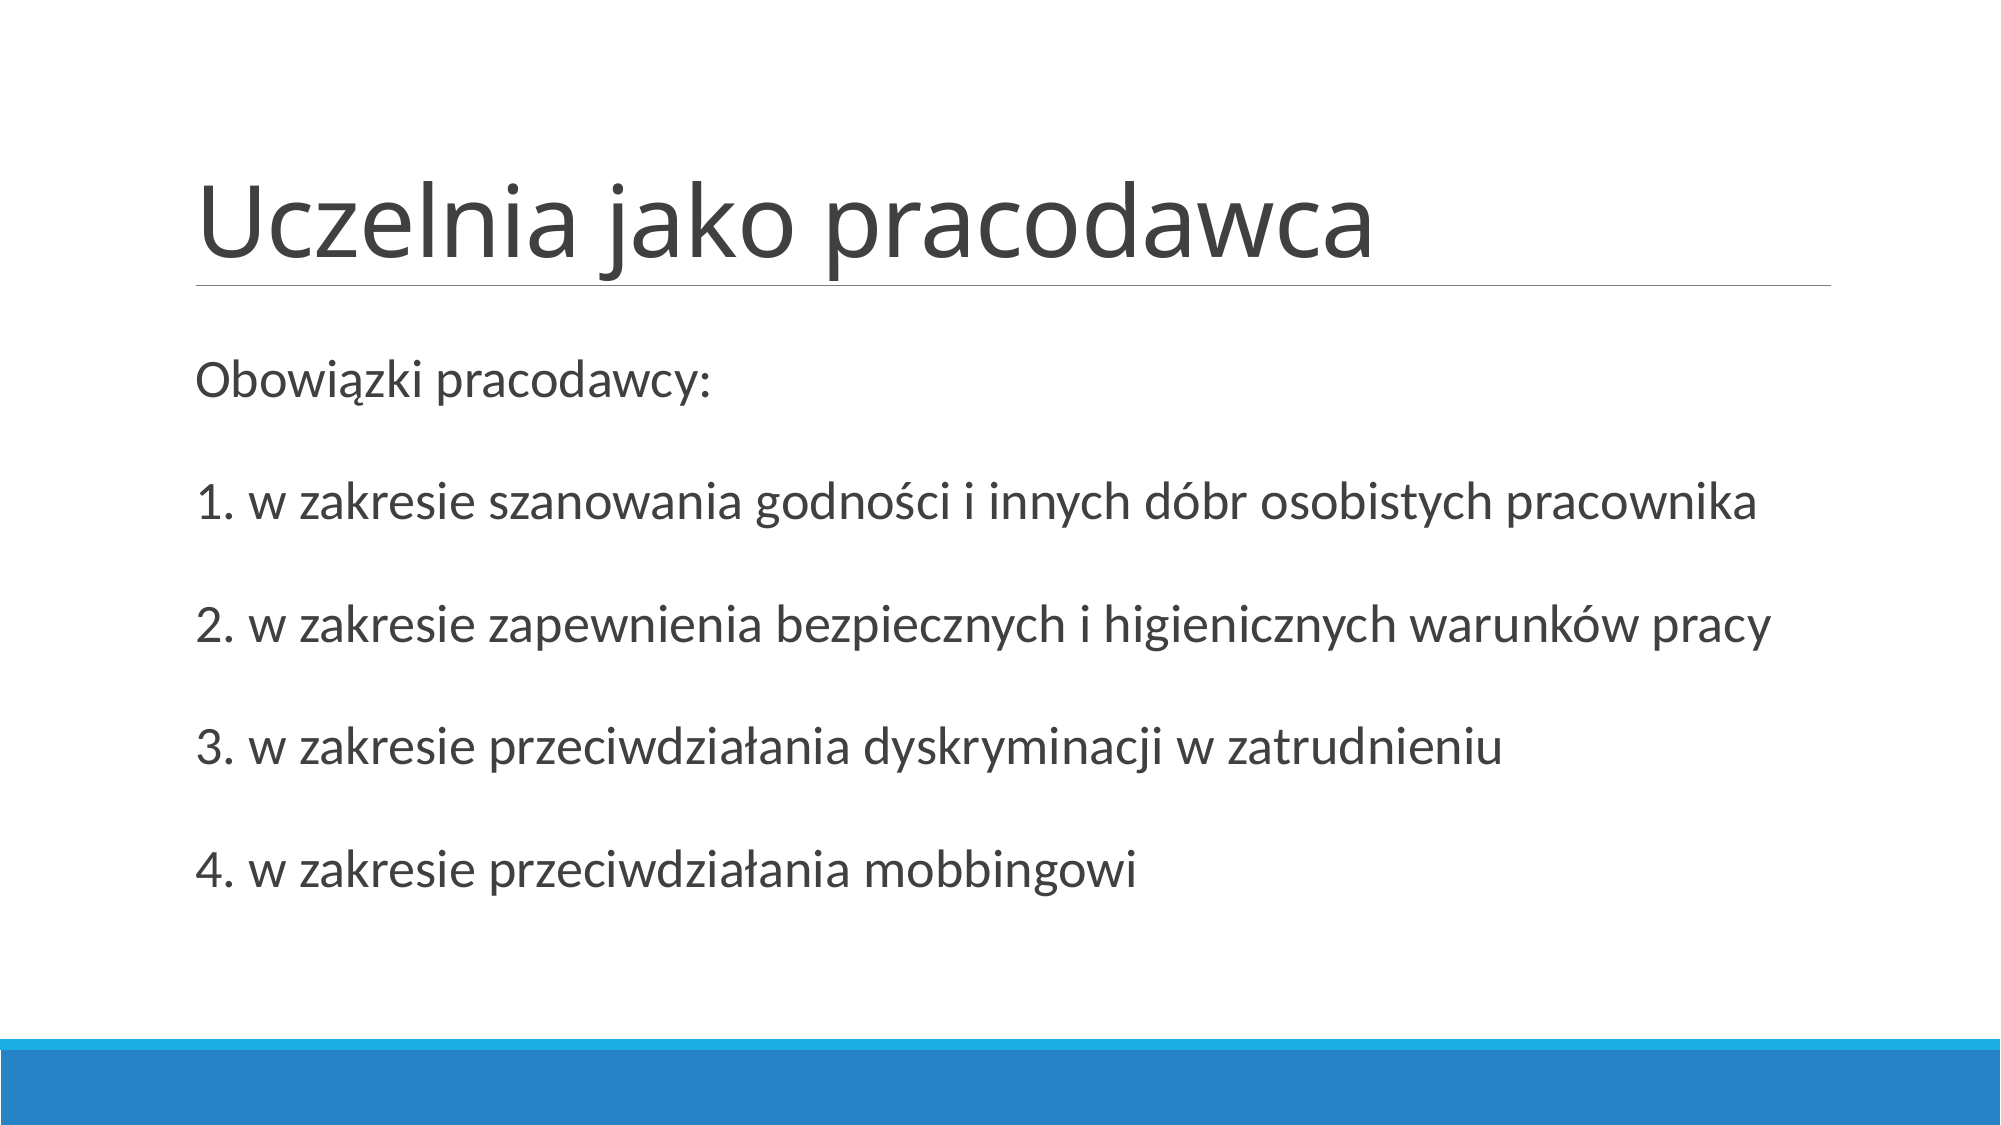

# Uczelnia jako pracodawca
Obowiązki pracodawcy:
1. w zakresie szanowania godności i innych dóbr osobistych pracownika
2. w zakresie zapewnienia bezpiecznych i higienicznych warunków pracy
3. w zakresie przeciwdziałania dyskryminacji w zatrudnieniu
4. w zakresie przeciwdziałania mobbingowi